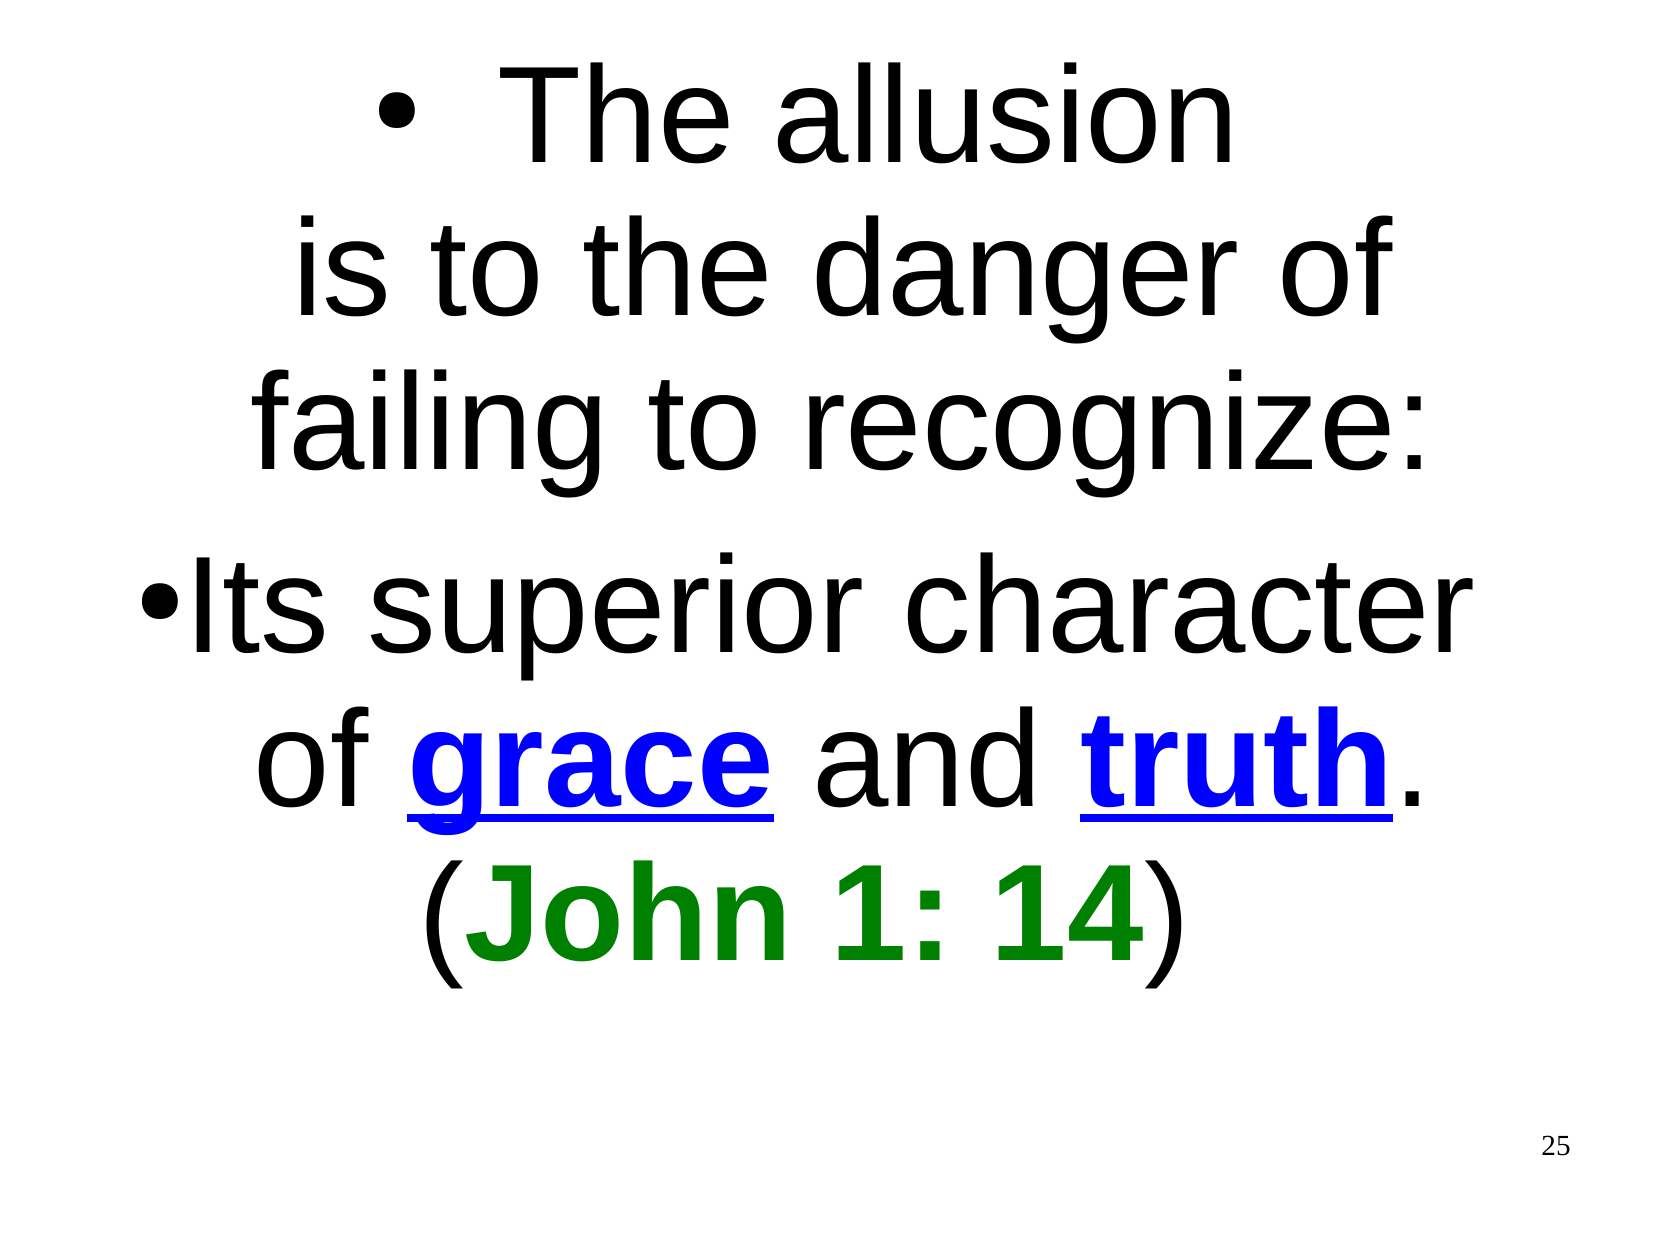

# The allusion is to the danger of failing to recognize:
Its superior character
of grace and truth.
(John 1: 14)
25